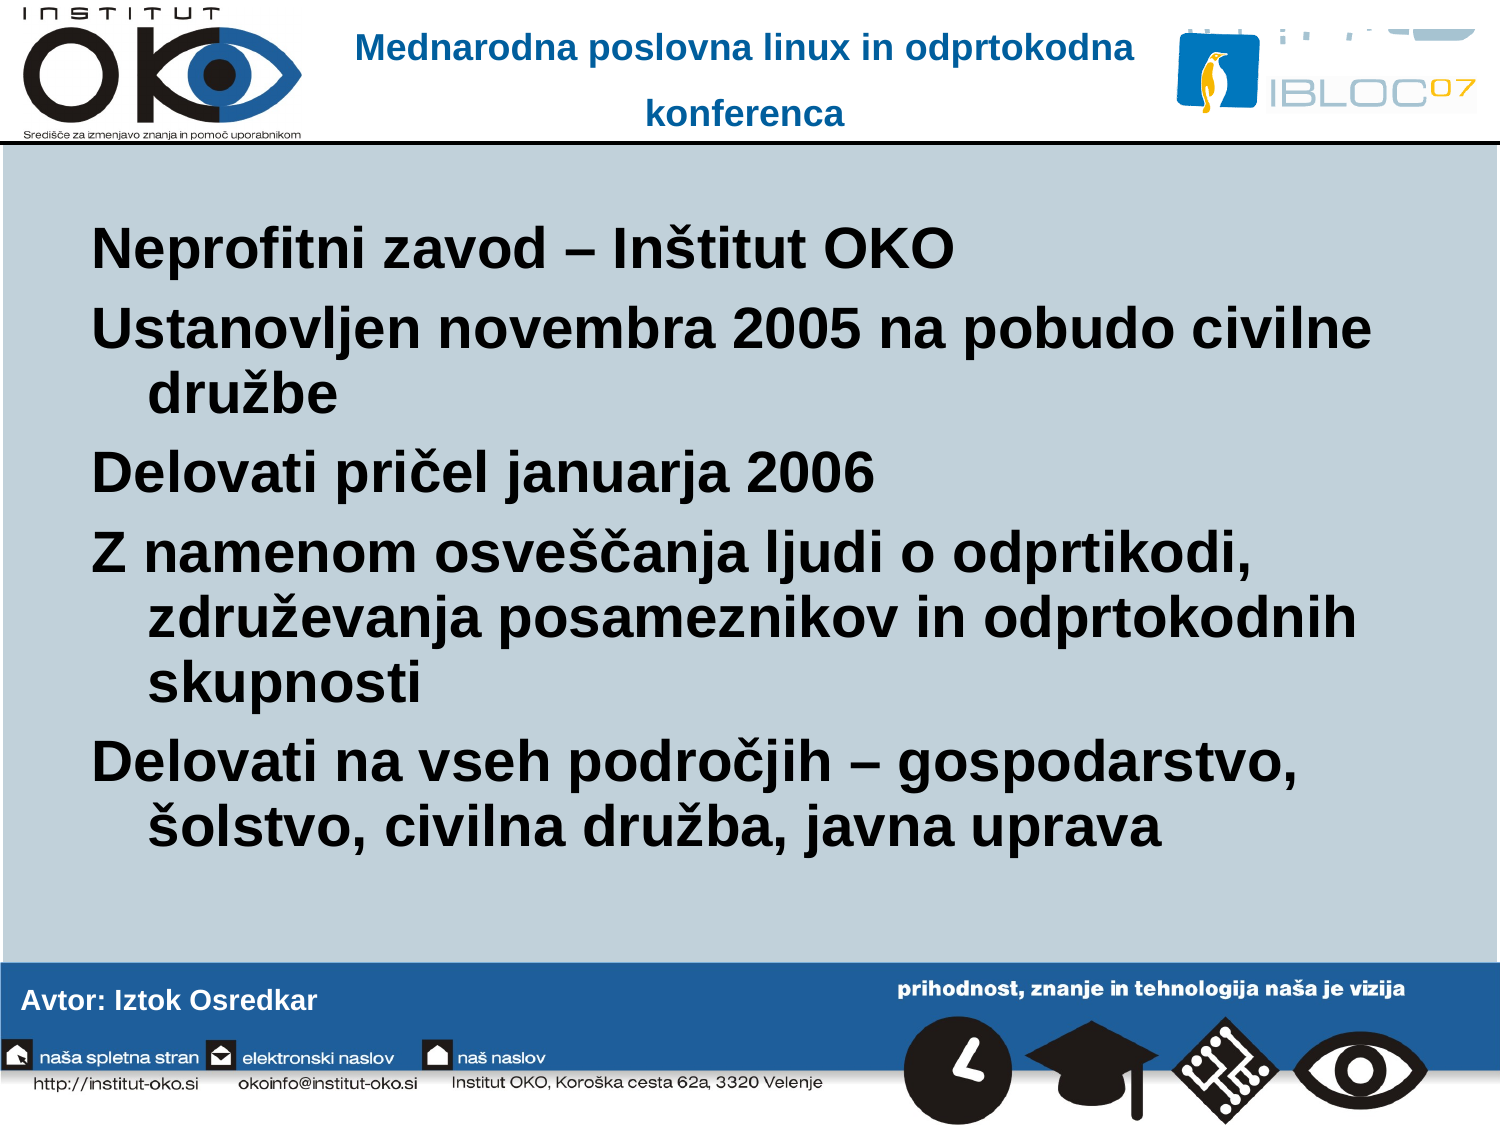

Mednarodna poslovna linux in odprtokodna
konferenca
Avtor: Iztok Osredkar
# Neprofitni zavod – Inštitut OKO
Ustanovljen novembra 2005 na pobudo civilne družbe
Delovati pričel januarja 2006
Z namenom osveščanja ljudi o odprtikodi, združevanja posameznikov in odprtokodnih skupnosti
Delovati na vseh področjih – gospodarstvo, šolstvo, civilna družba, javna uprava